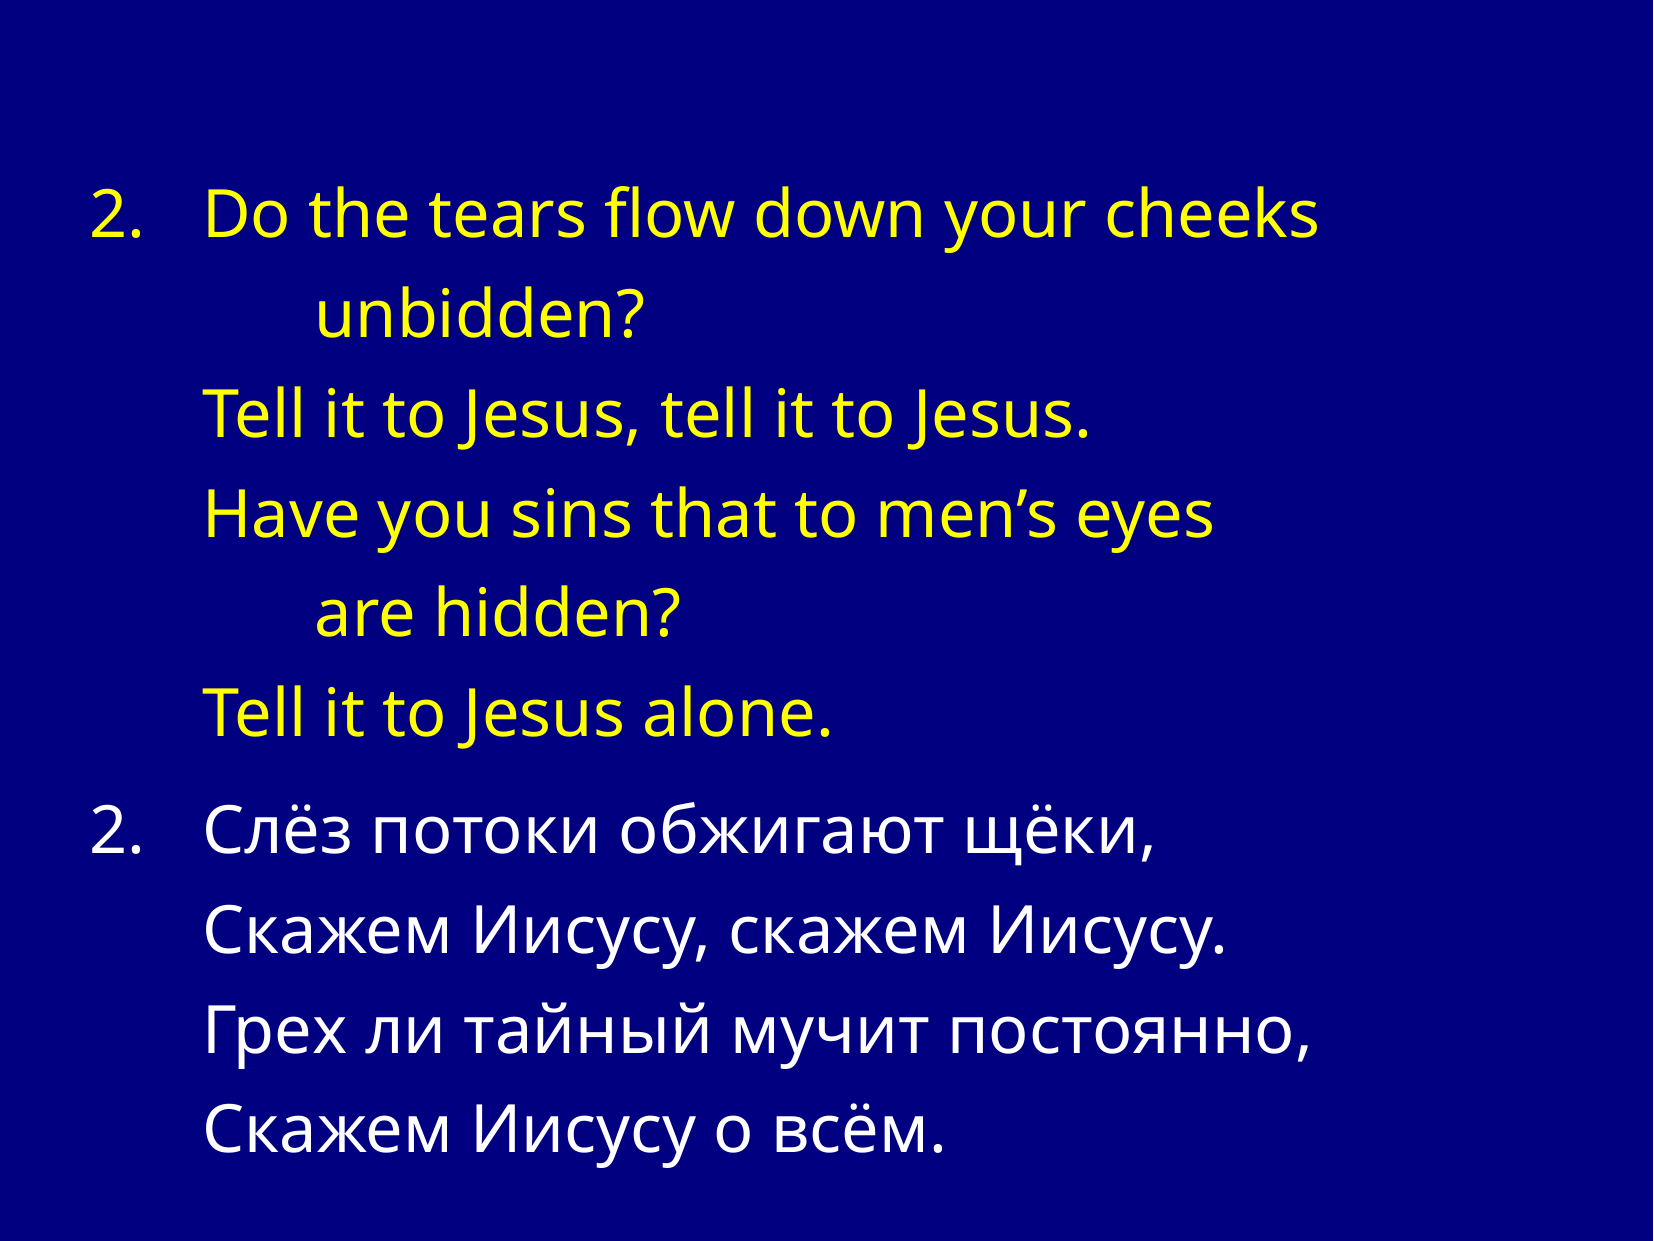

2.	Do the tears flow down your cheeks
		unbidden?
	Tell it to Jesus, tell it to Jesus.
	Have you sins that to men’s eyes
		are hidden?
	Tell it to Jesus alone.
2.	Слёз потоки обжигают щёки,
	Скажем Иисусу, скажем Иисусу.
	Грех ли тайный мучит постоянно,
	Скажем Иисусу о всём.